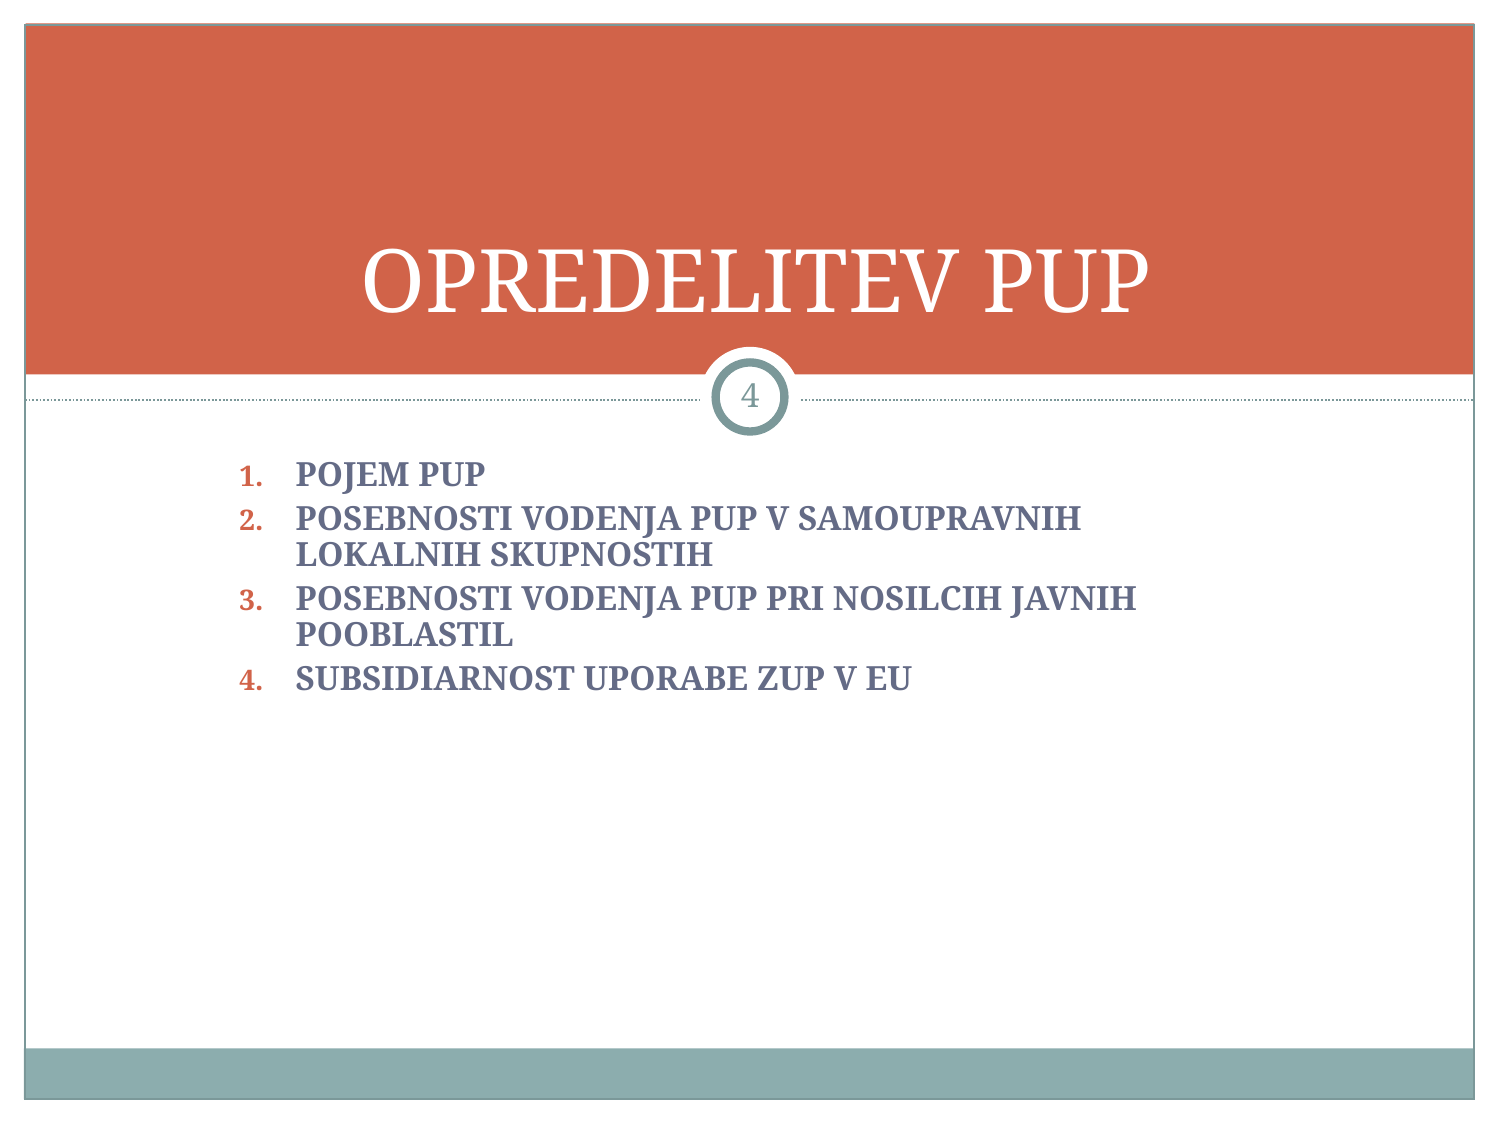

OPREDELITEV PUP
# POJEM PUP
POSEBNOSTI VODENJA PUP V SAMOUPRAVNIH LOKALNIH SKUPNOSTIH
POSEBNOSTI VODENJA PUP PRI NOSILCIH JAVNIH POOBLASTIL
SUBSIDIARNOST UPORABE ZUP V EU